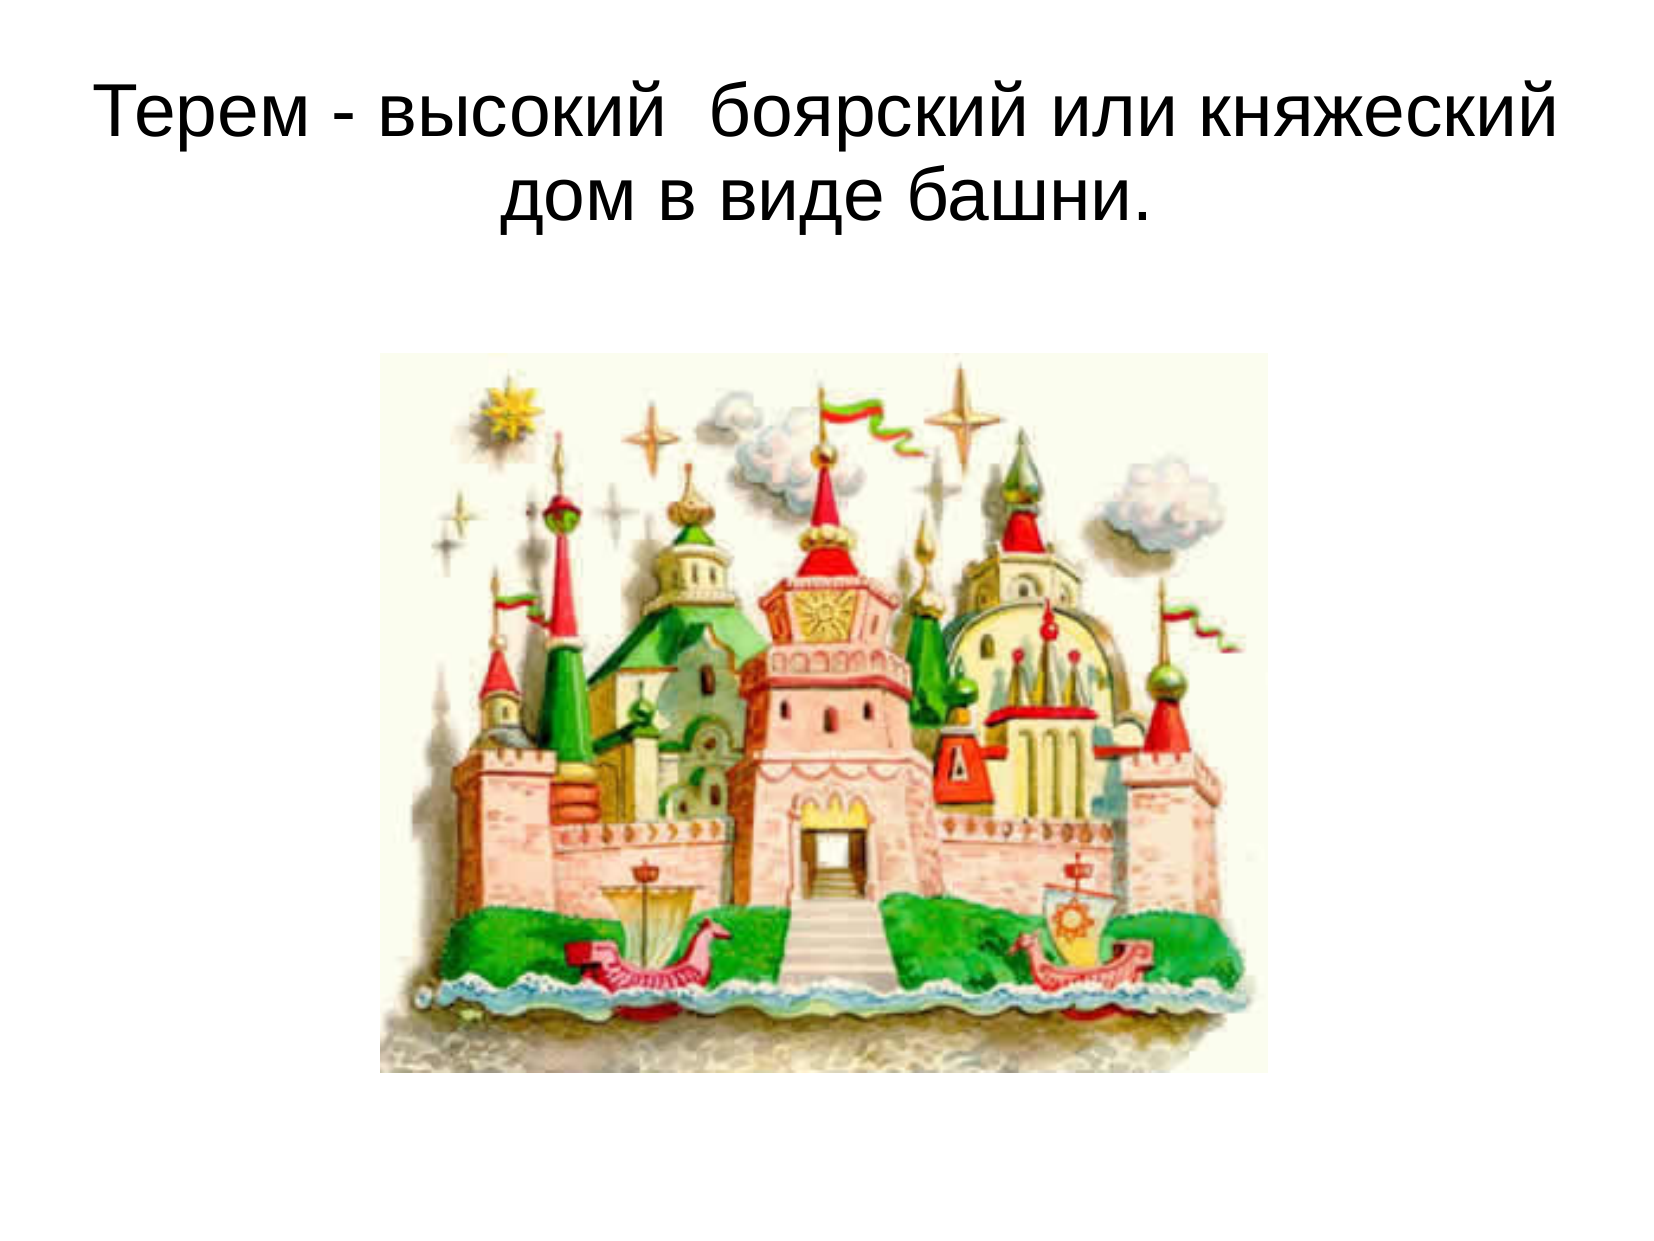

# Терем - высокий боярский или княжеский дом в виде башни.